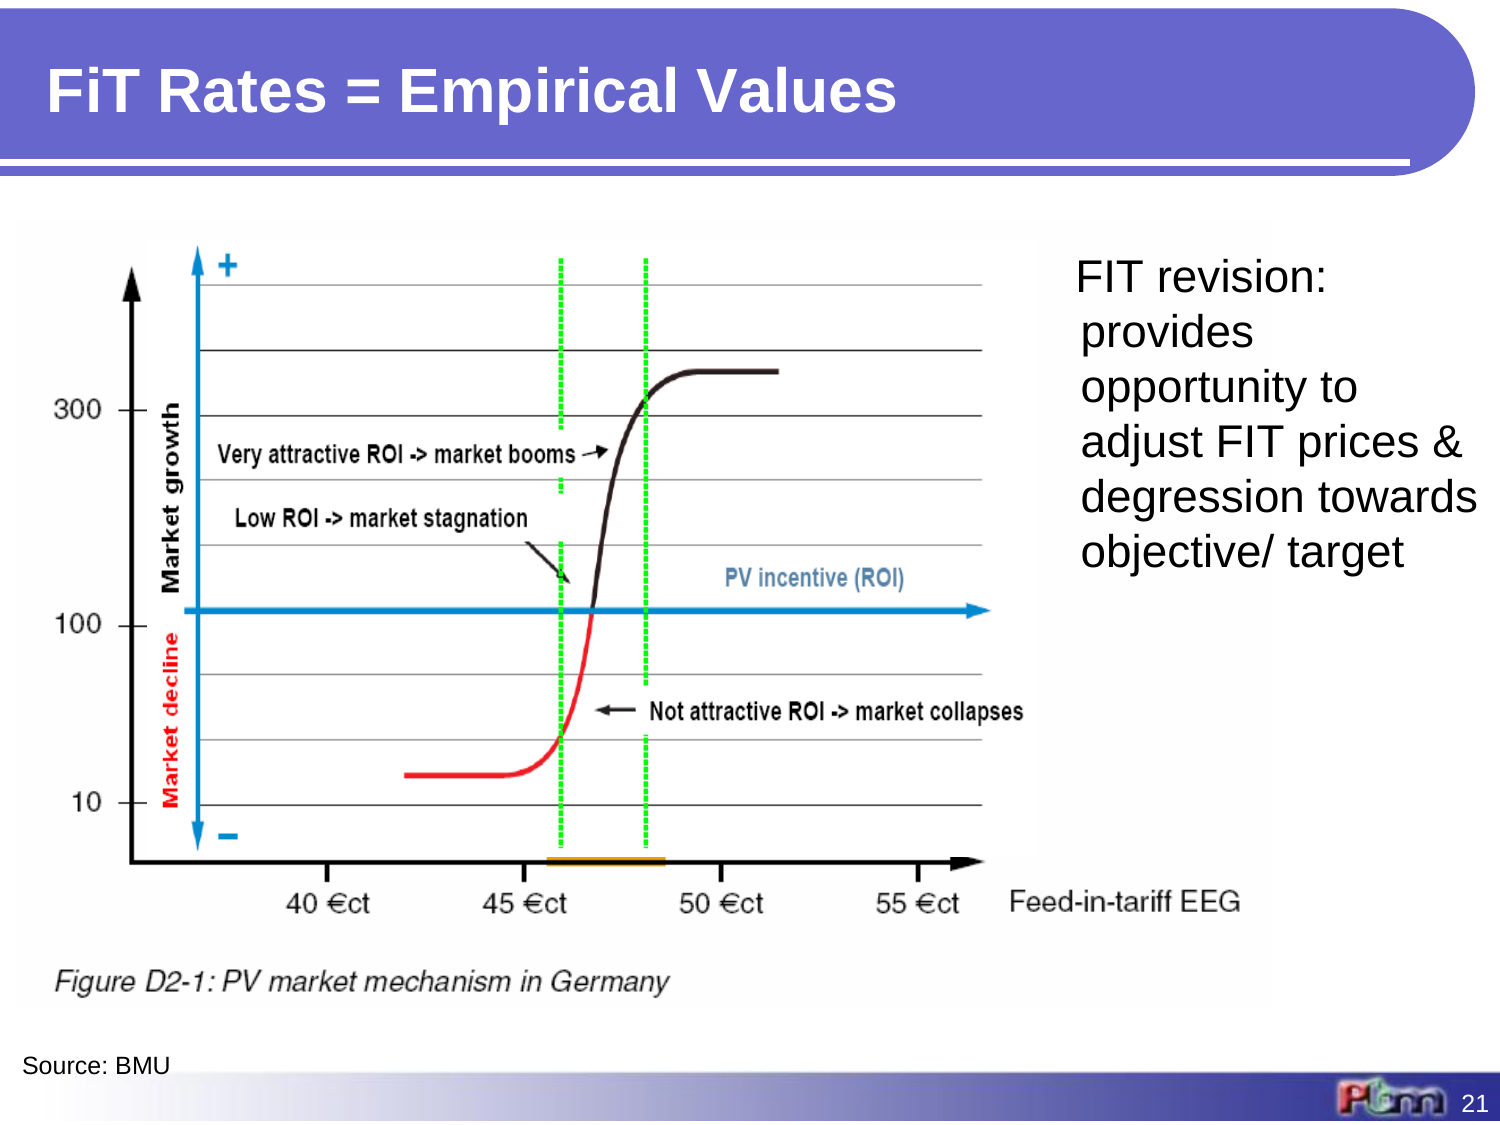

# FiT Rates = Empirical Values
 FIT revision: provides opportunity to adjust FIT prices & degression towards objective/ target
Source: BMU